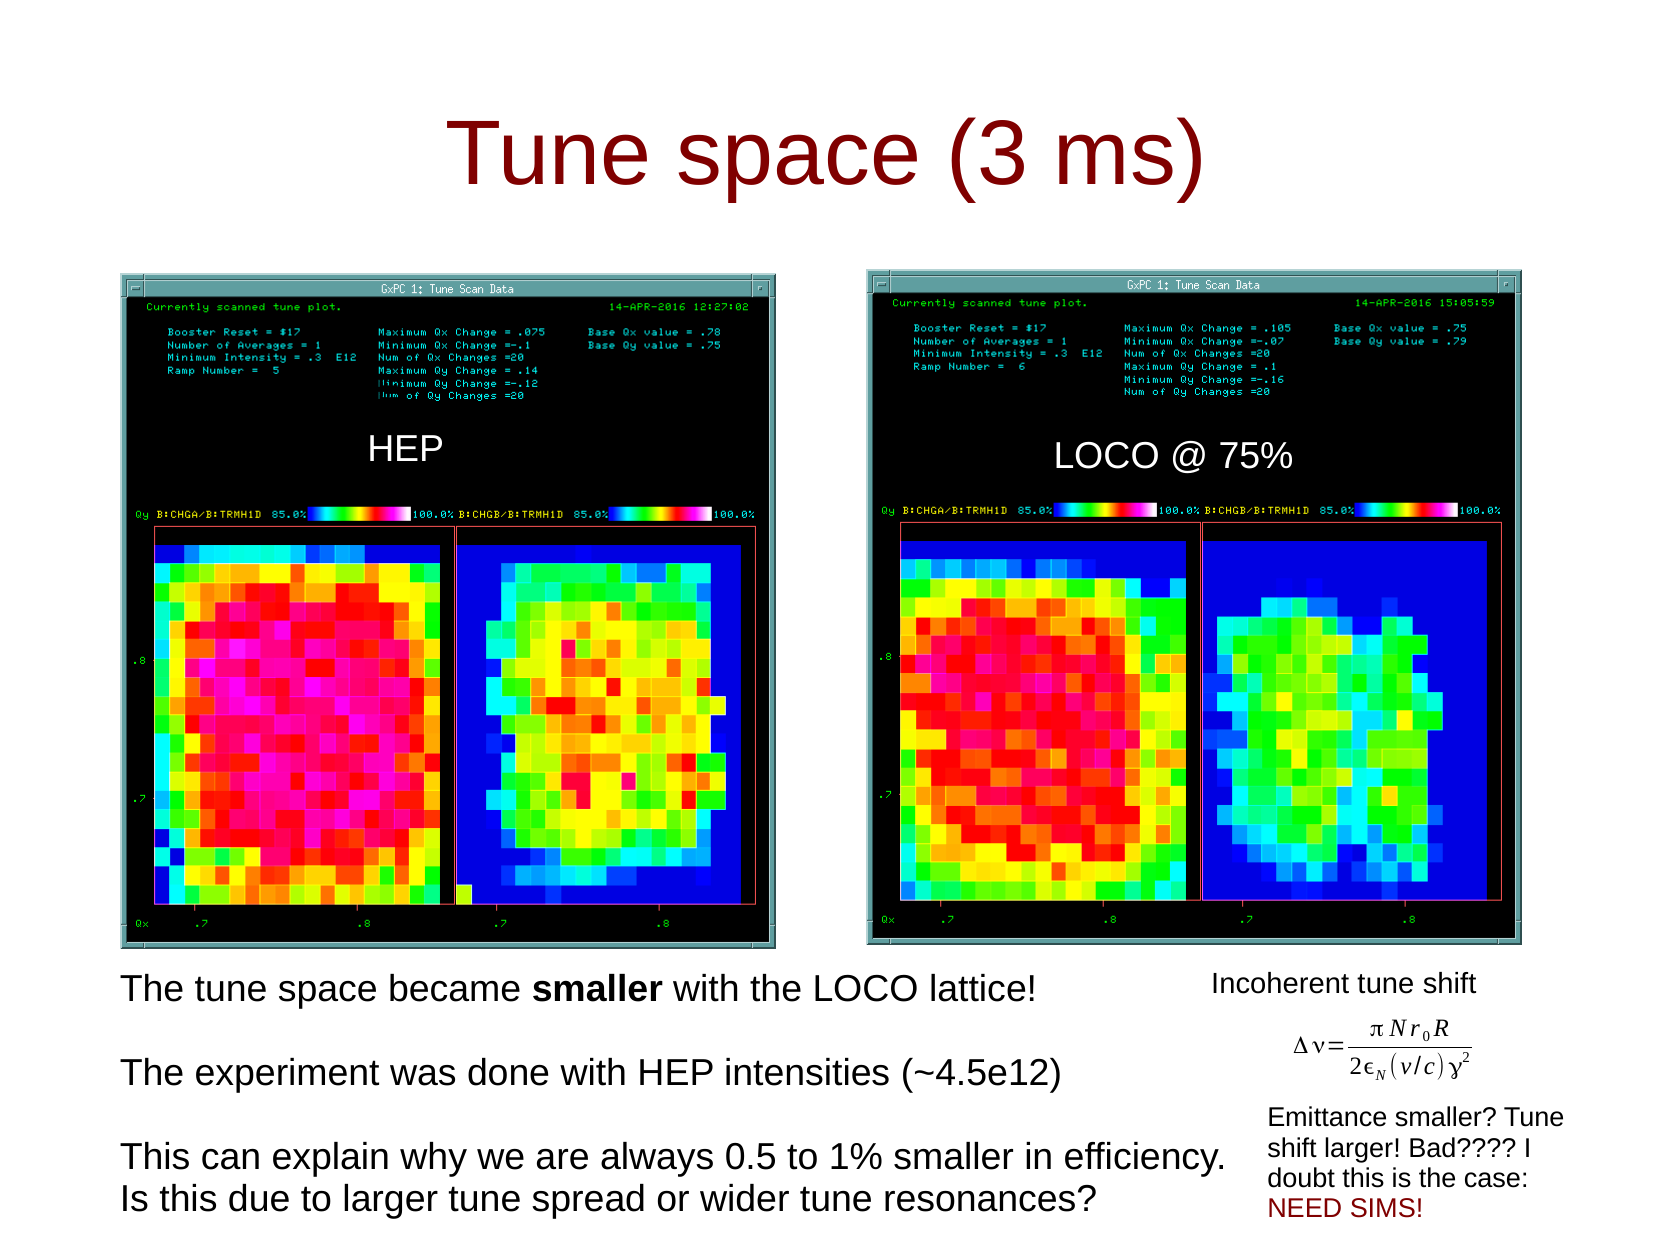

# Tune space (3 ms)
E
HEP
LOCO @ 75%
The tune space became smaller with the LOCO lattice!
The experiment was done with HEP intensities (~4.5e12)
This can explain why we are always 0.5 to 1% smaller in efficiency.
Is this due to larger tune spread or wider tune resonances?
Incoherent tune shift
Emittance smaller? Tune shift larger! Bad???? I doubt this is the case: NEED SIMS!